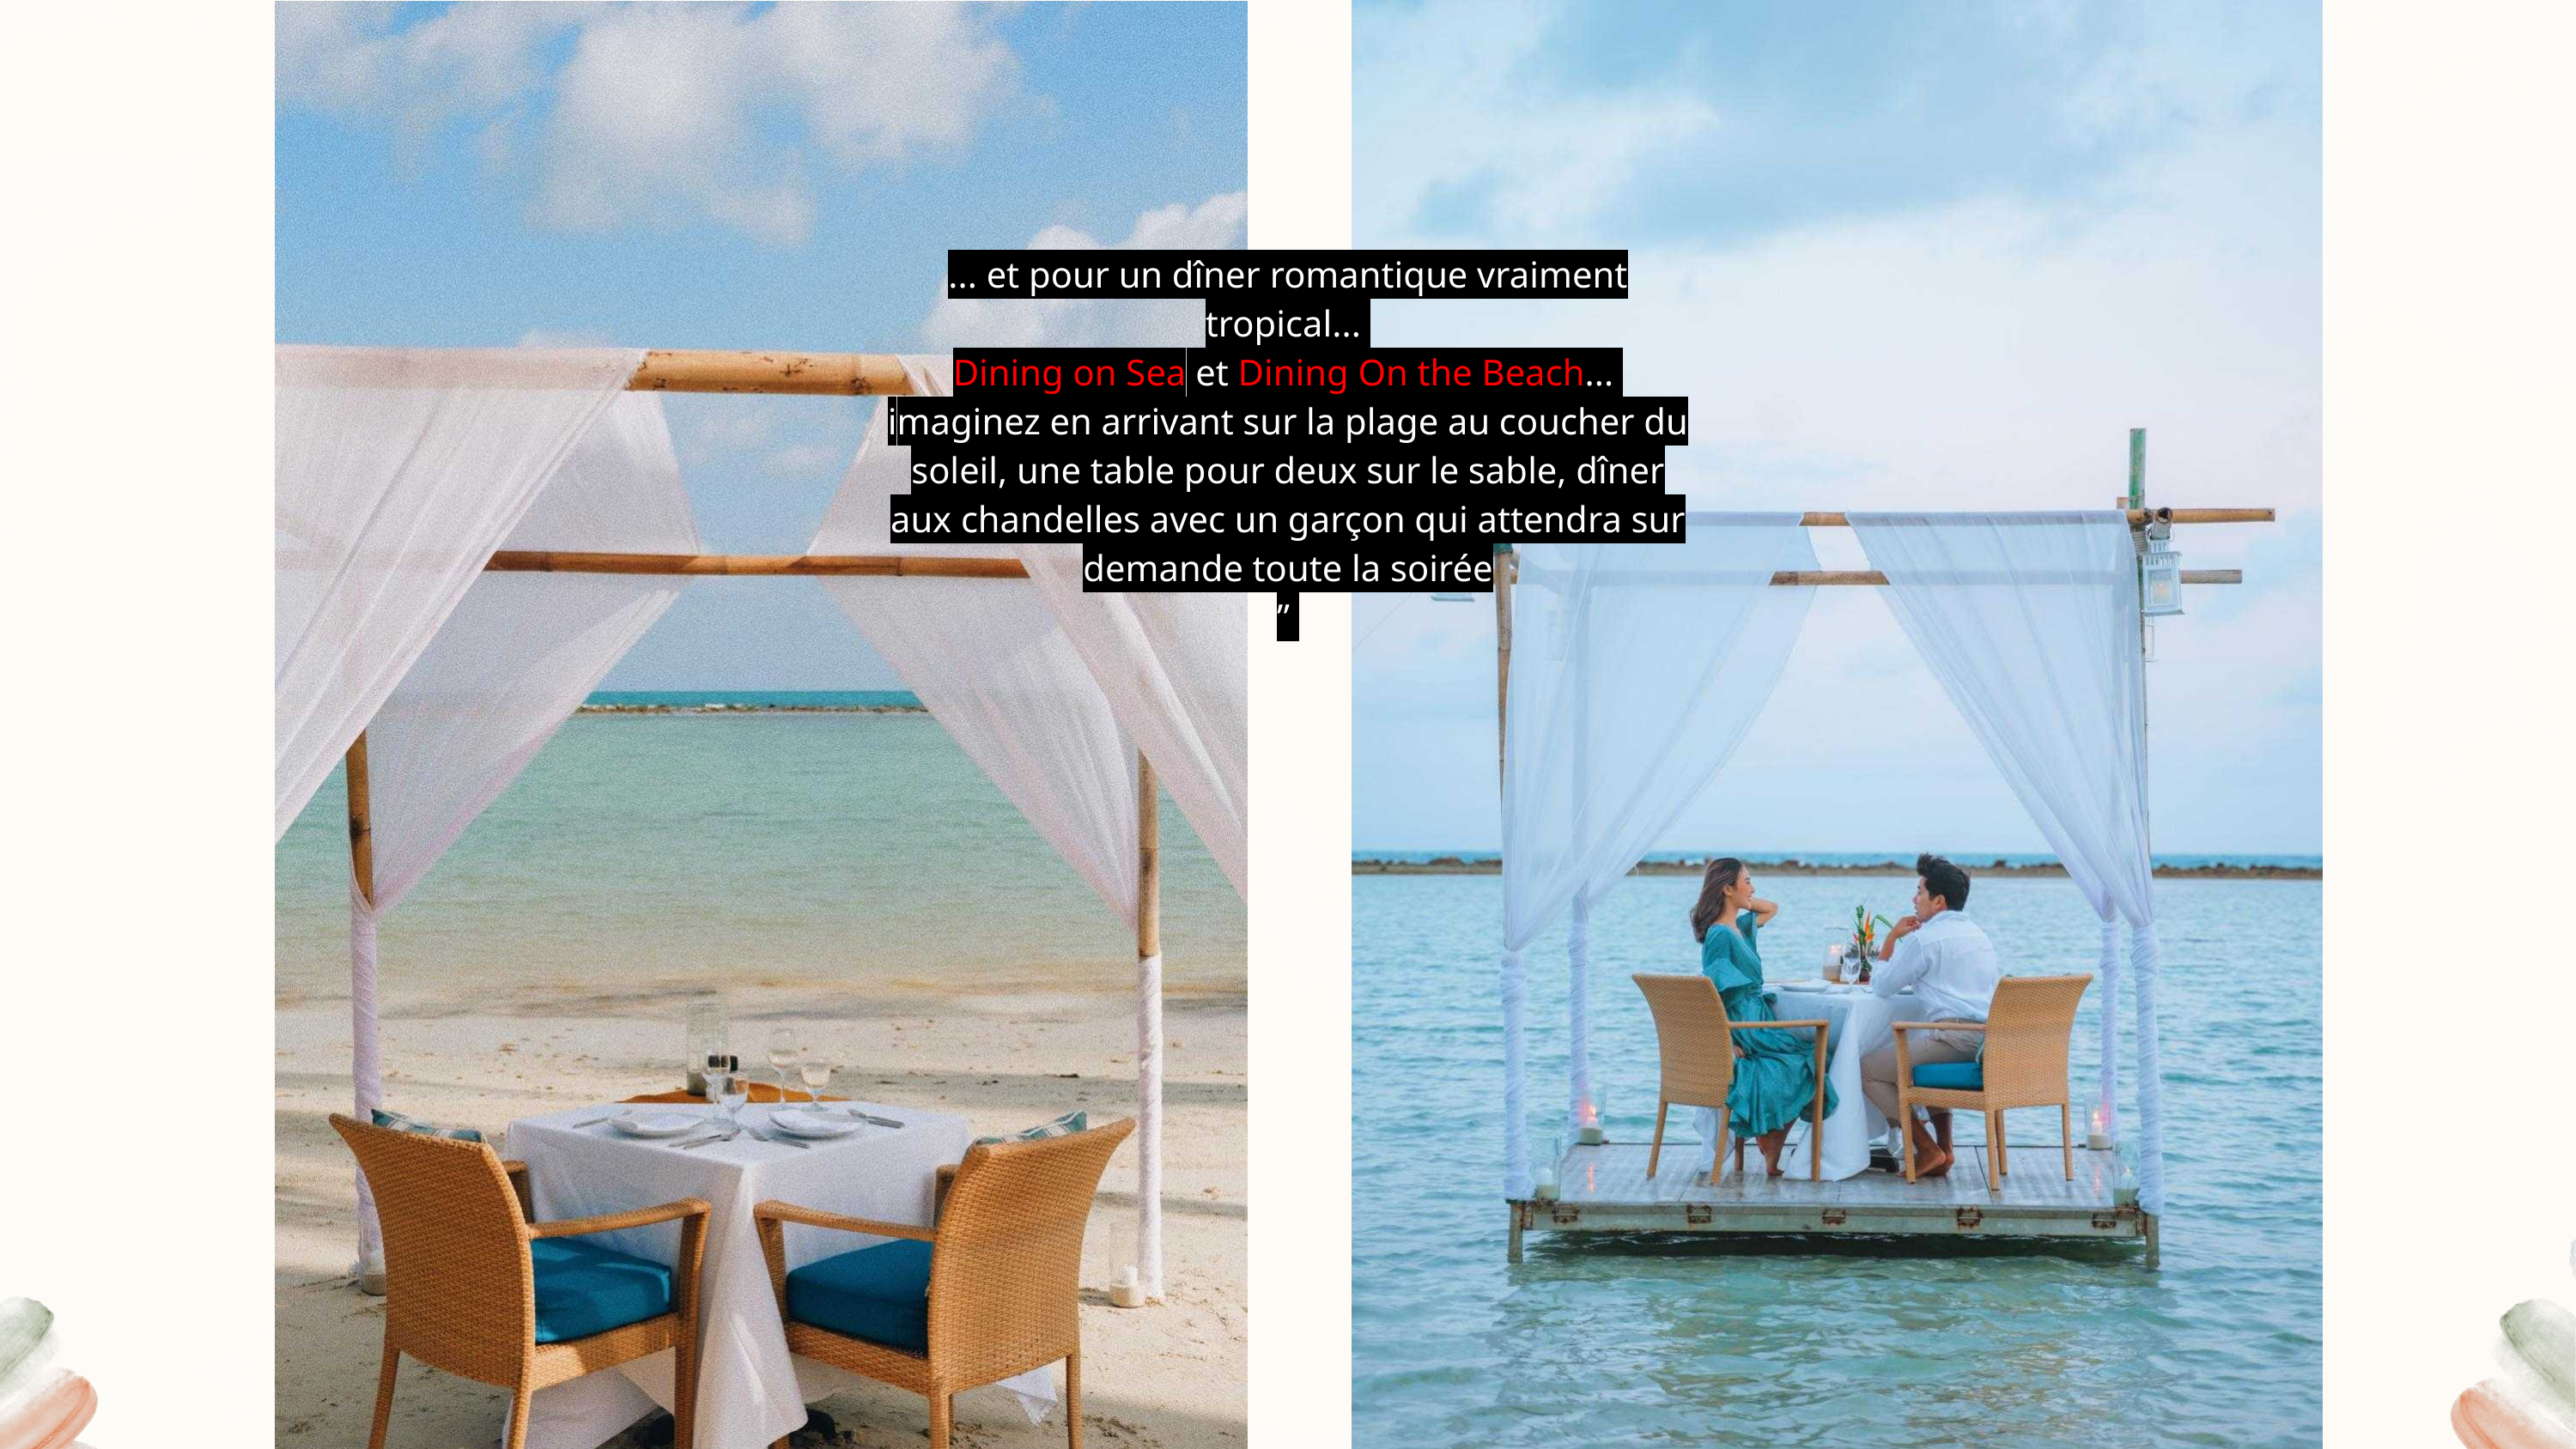

... et pour un dîner romantique vraiment tropical...
Dining on Sea et Dining On the Beach...
imaginez en arrivant sur la plage au coucher du soleil, une table pour deux sur le sable, dîner aux chandelles avec un garçon qui attendra sur demande toute la soirée
”